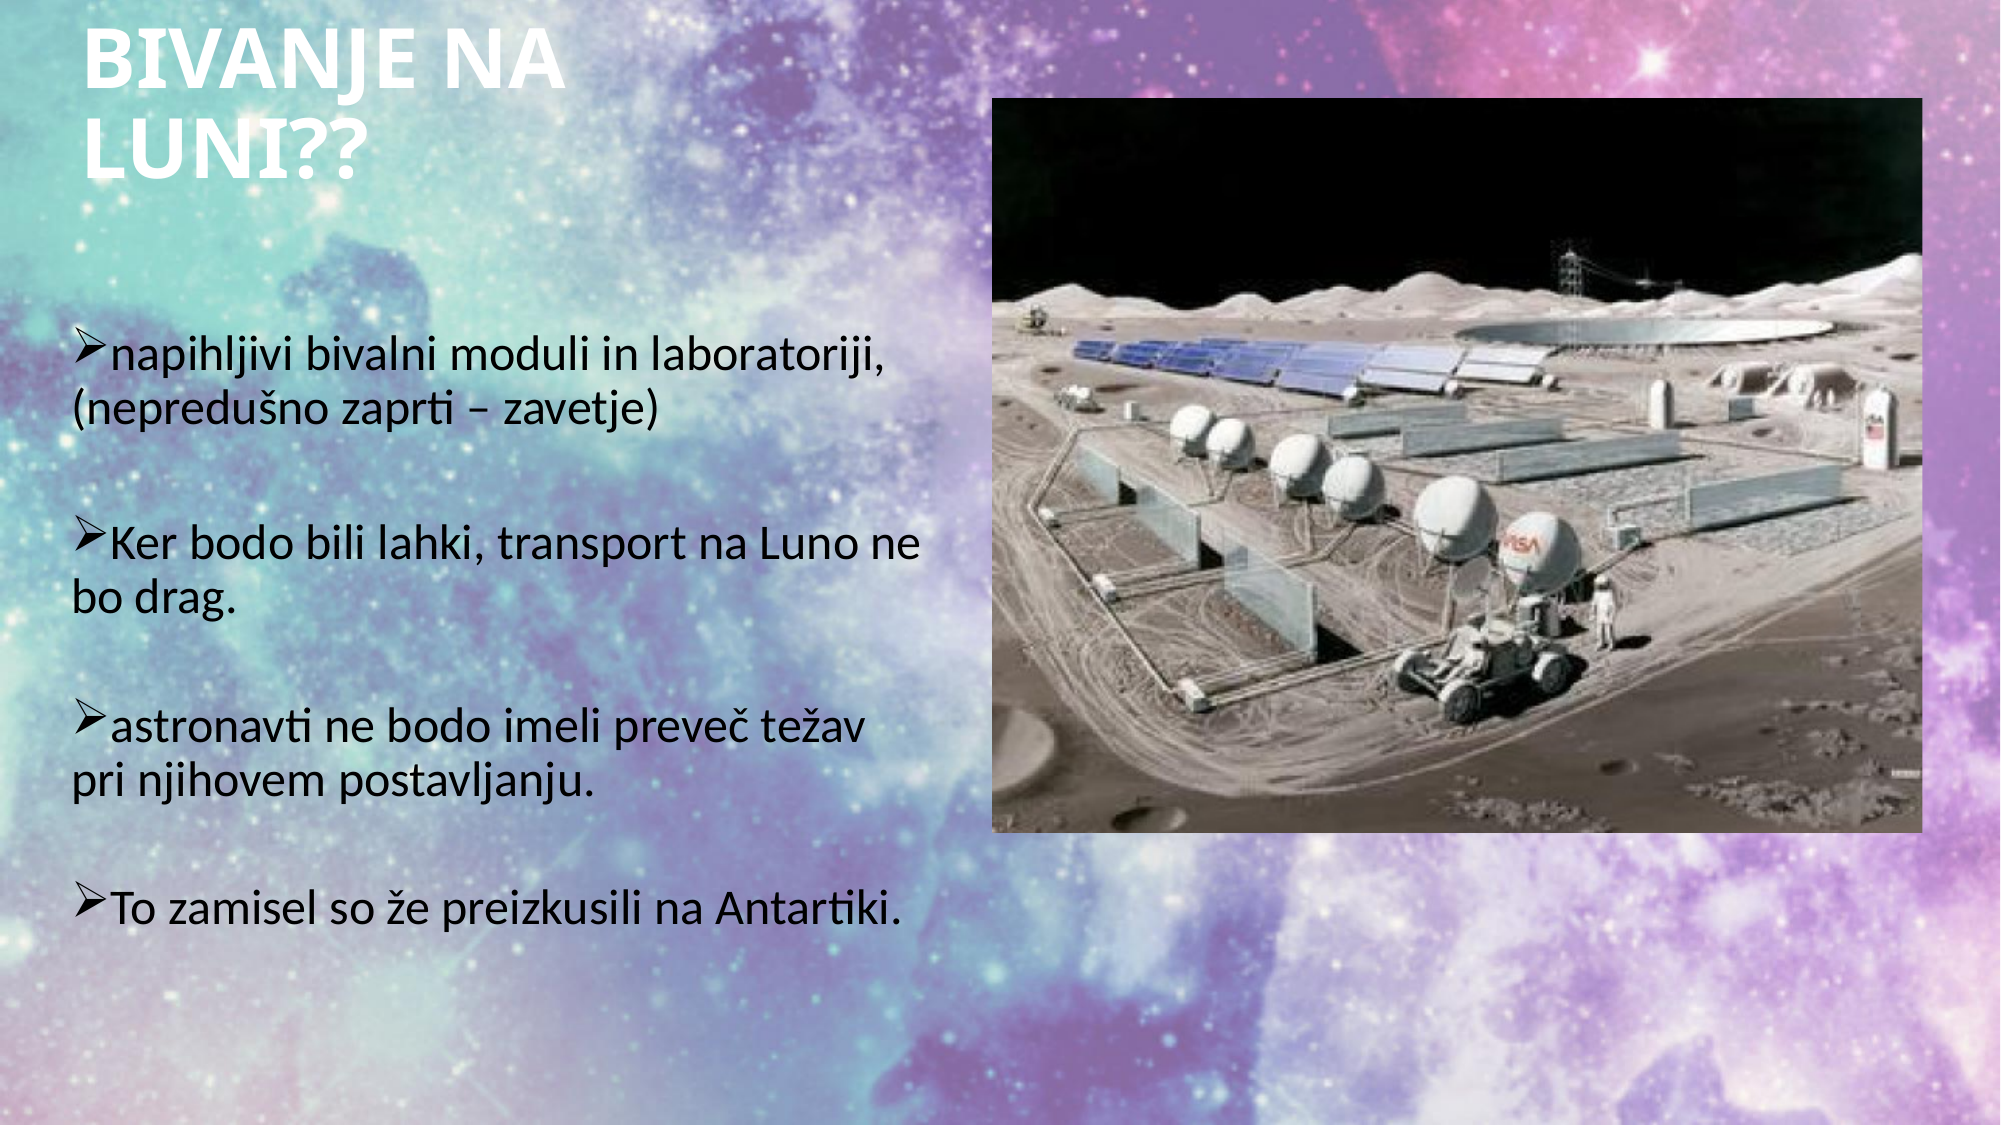

# BIVANJE NA LUNI??
napihljivi bivalni moduli in laboratoriji,(nepredušno zaprti – zavetje)
Ker bodo bili lahki, transport na Luno ne bo drag.
astronavti ne bodo imeli preveč težav pri njihovem postavljanju.
To zamisel so že preizkusili na Antartiki.